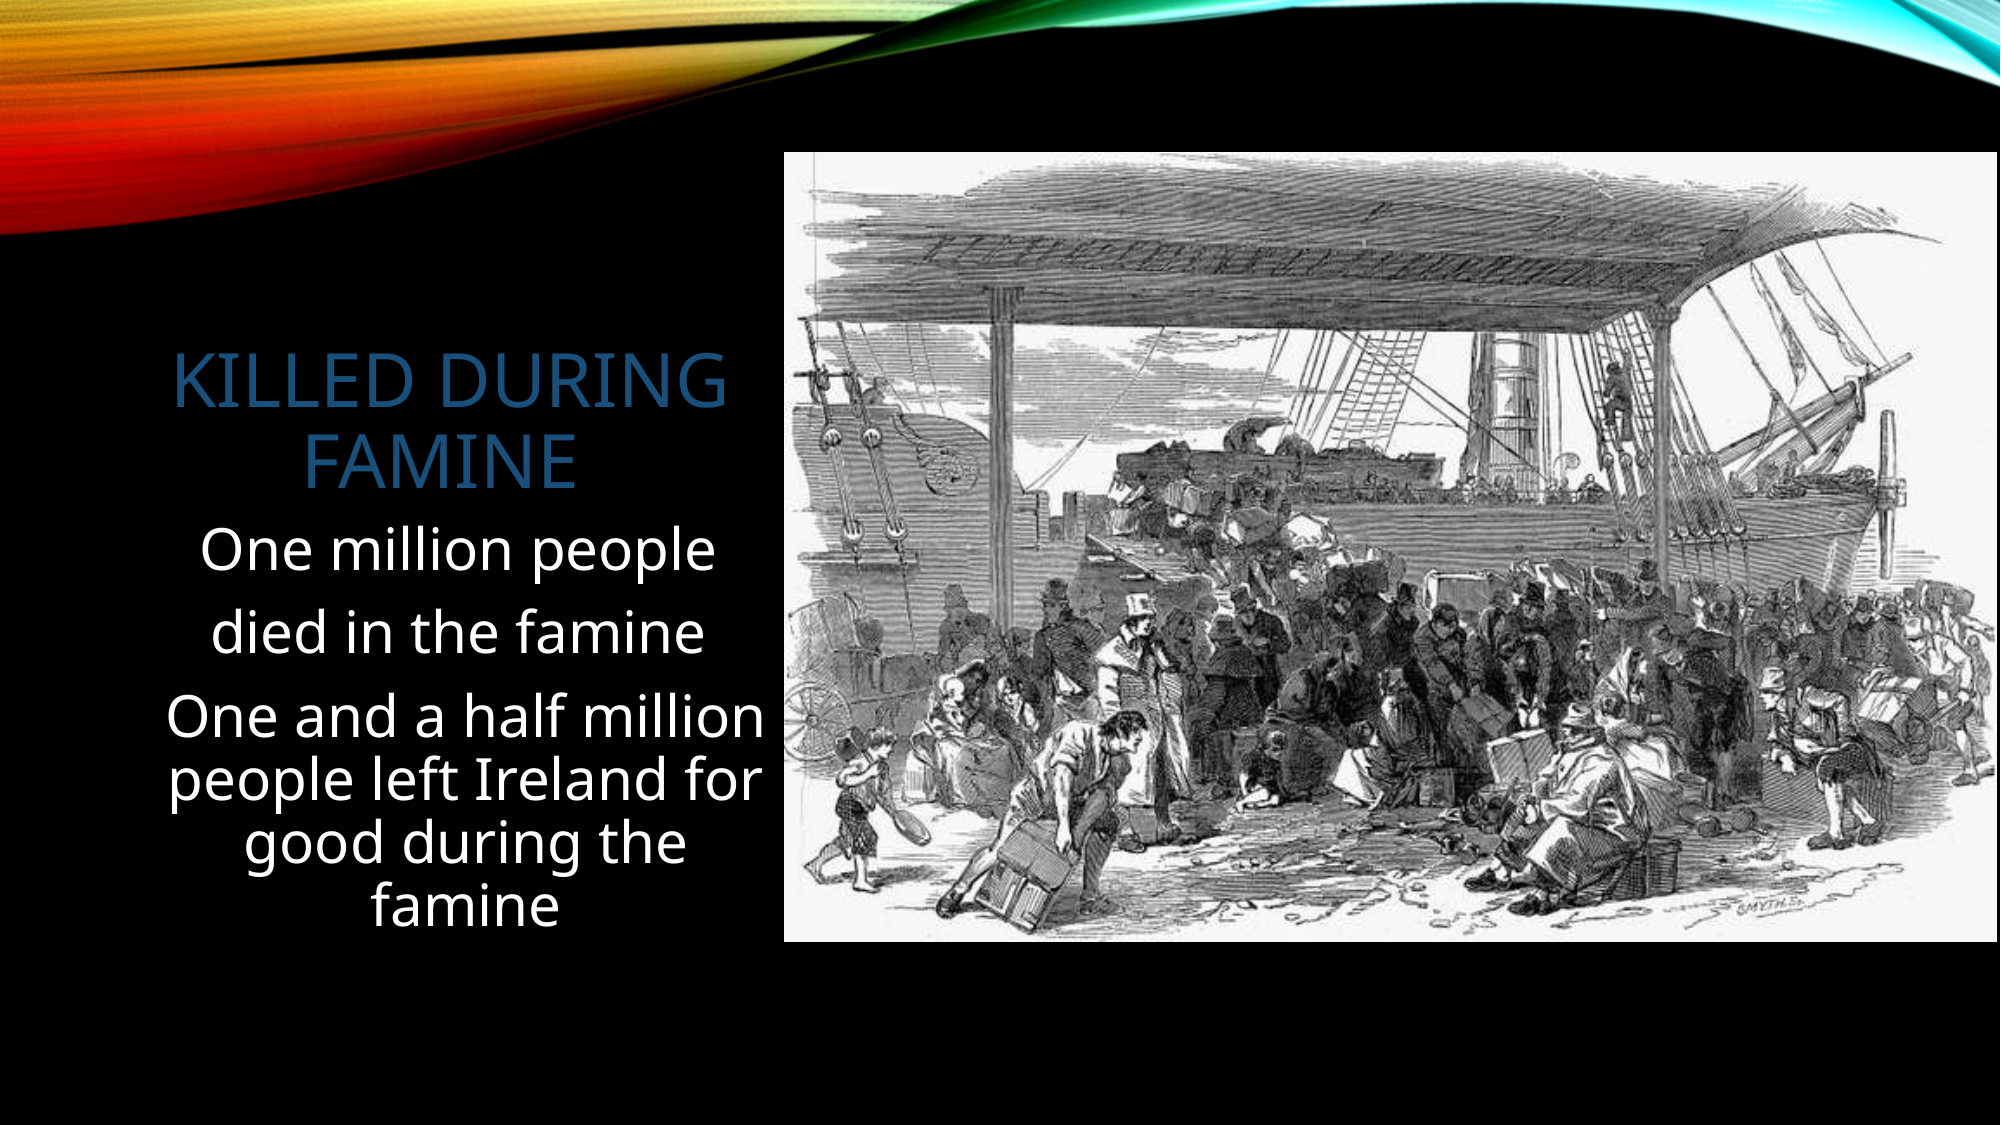

# killed DURING FAMINE
One million people
died in the famine
One and a half million people left Ireland for good during the famine